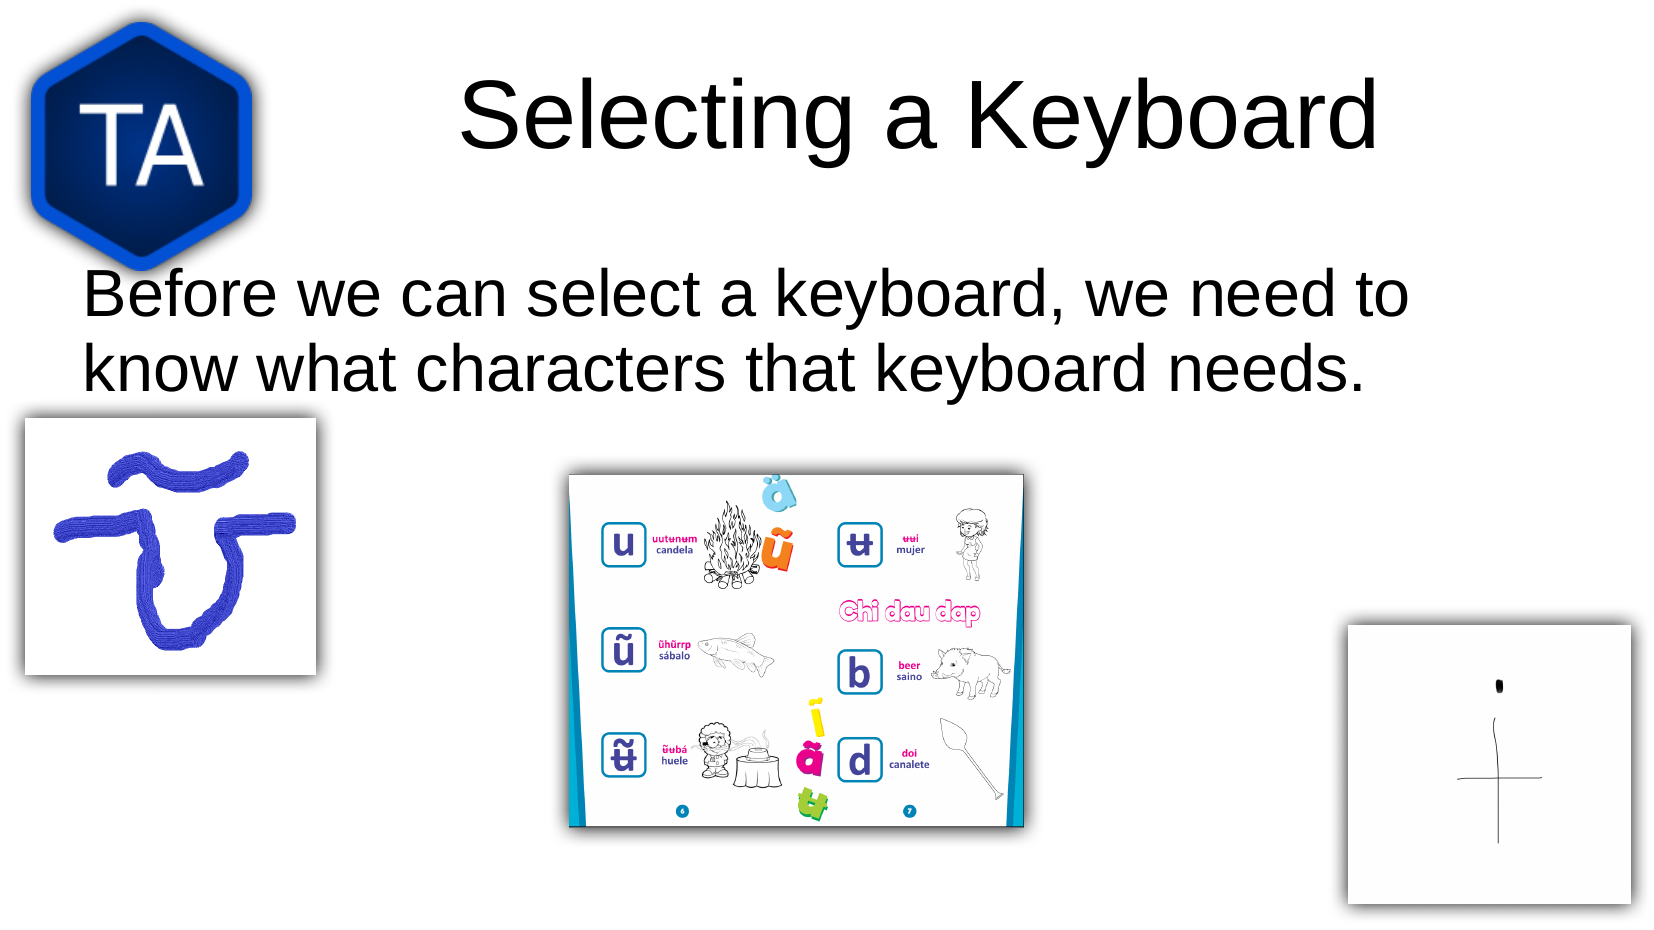

# Selecting a Keyboard
Before we can select a keyboard, we need to know what characters that keyboard needs.